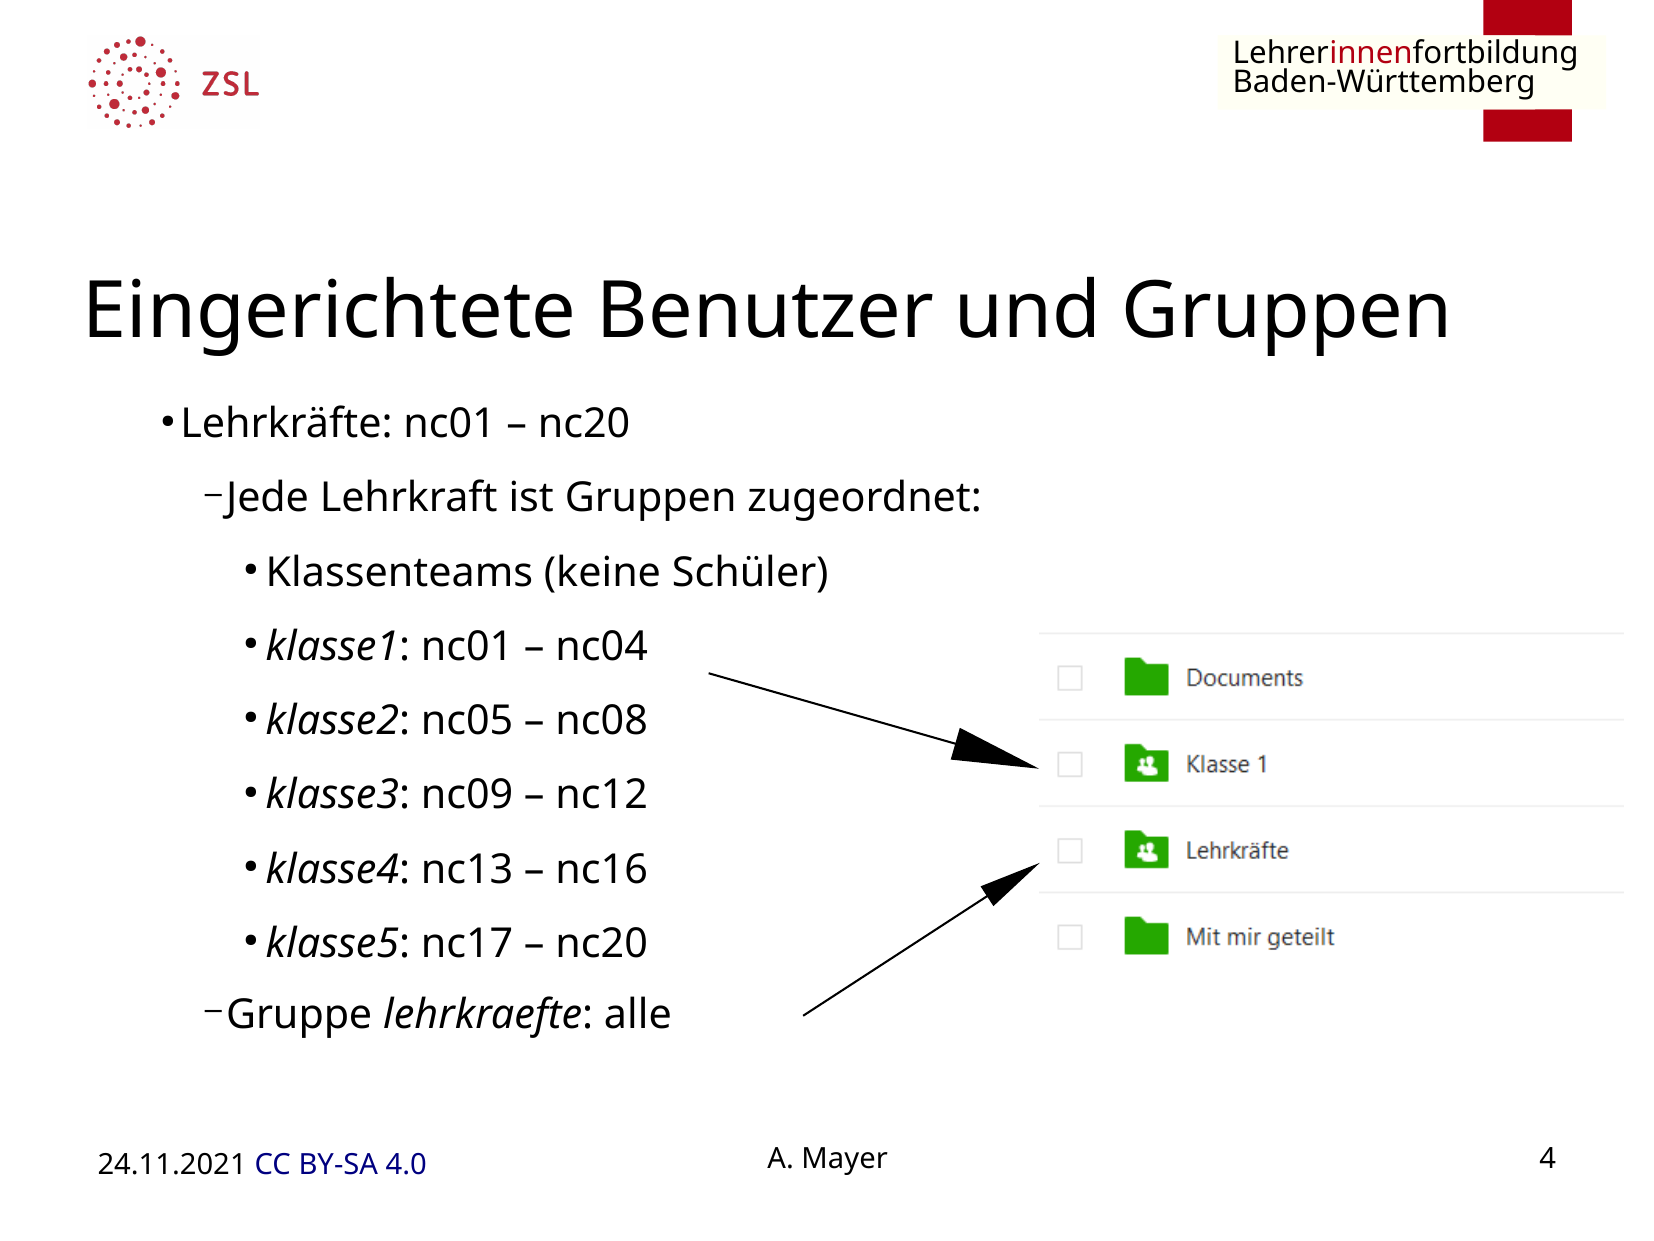

# Eingerichtete Benutzer und Gruppen
 Lehrkräfte: nc01 – nc20
 Jede Lehrkraft ist Gruppen zugeordnet:
Klassenteams (keine Schüler)
klasse1: nc01 – nc04
klasse2: nc05 – nc08
klasse3: nc09 – nc12
klasse4: nc13 – nc16
klasse5: nc17 – nc20
 Gruppe lehrkraefte: alle